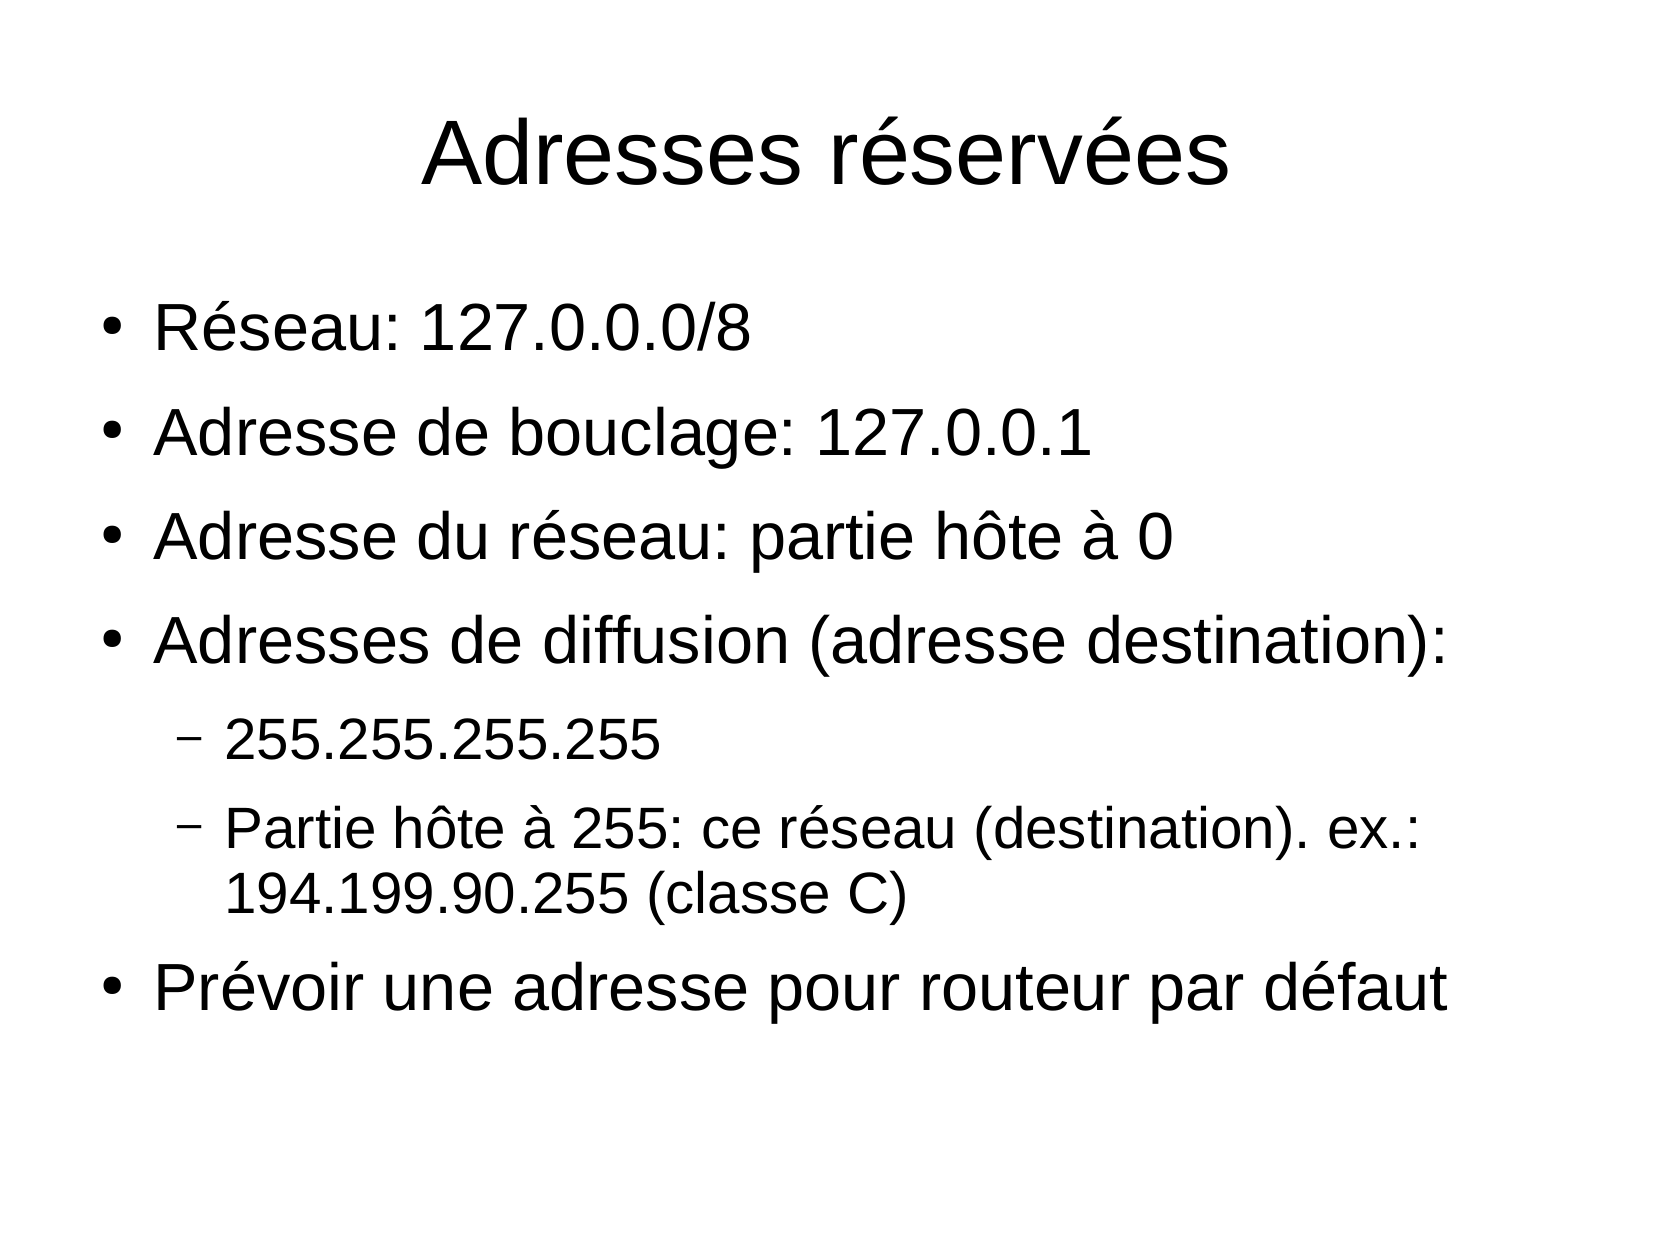

# Adresses réservées
Réseau: 127.0.0.0/8
Adresse de bouclage: 127.0.0.1
Adresse du réseau: partie hôte à 0
Adresses de diffusion (adresse destination):
255.255.255.255
Partie hôte à 255: ce réseau (destination). ex.: 194.199.90.255 (classe C)
Prévoir une adresse pour routeur par défaut